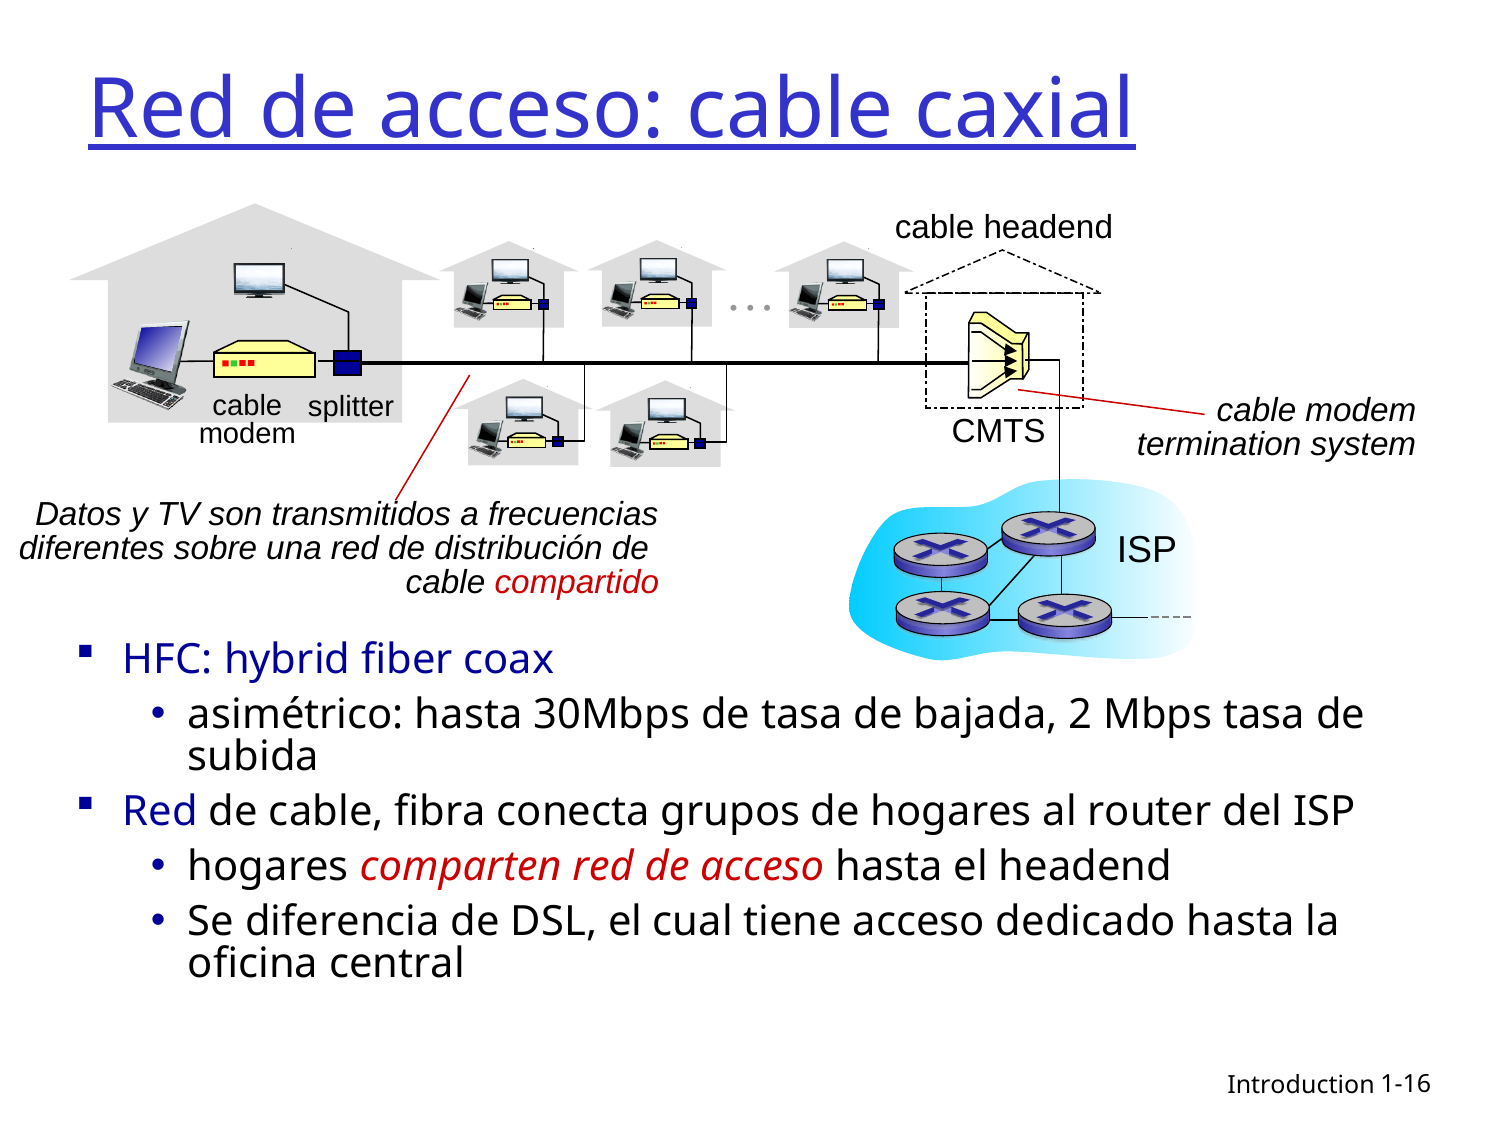

# Red de acceso: cable caxial
cable headend
…
Datos y TV son transmitidos a frecuencias
diferentes sobre una red de distribución de
cable compartido
cable
modem
splitter
cable modem
termination system
CMTS
ISP
HFC: hybrid fiber coax
asimétrico: hasta 30Mbps de tasa de bajada, 2 Mbps tasa de subida
Red de cable, fibra conecta grupos de hogares al router del ISP
hogares comparten red de acceso hasta el headend
Se diferencia de DSL, el cual tiene acceso dedicado hasta la oficina central
Introduction